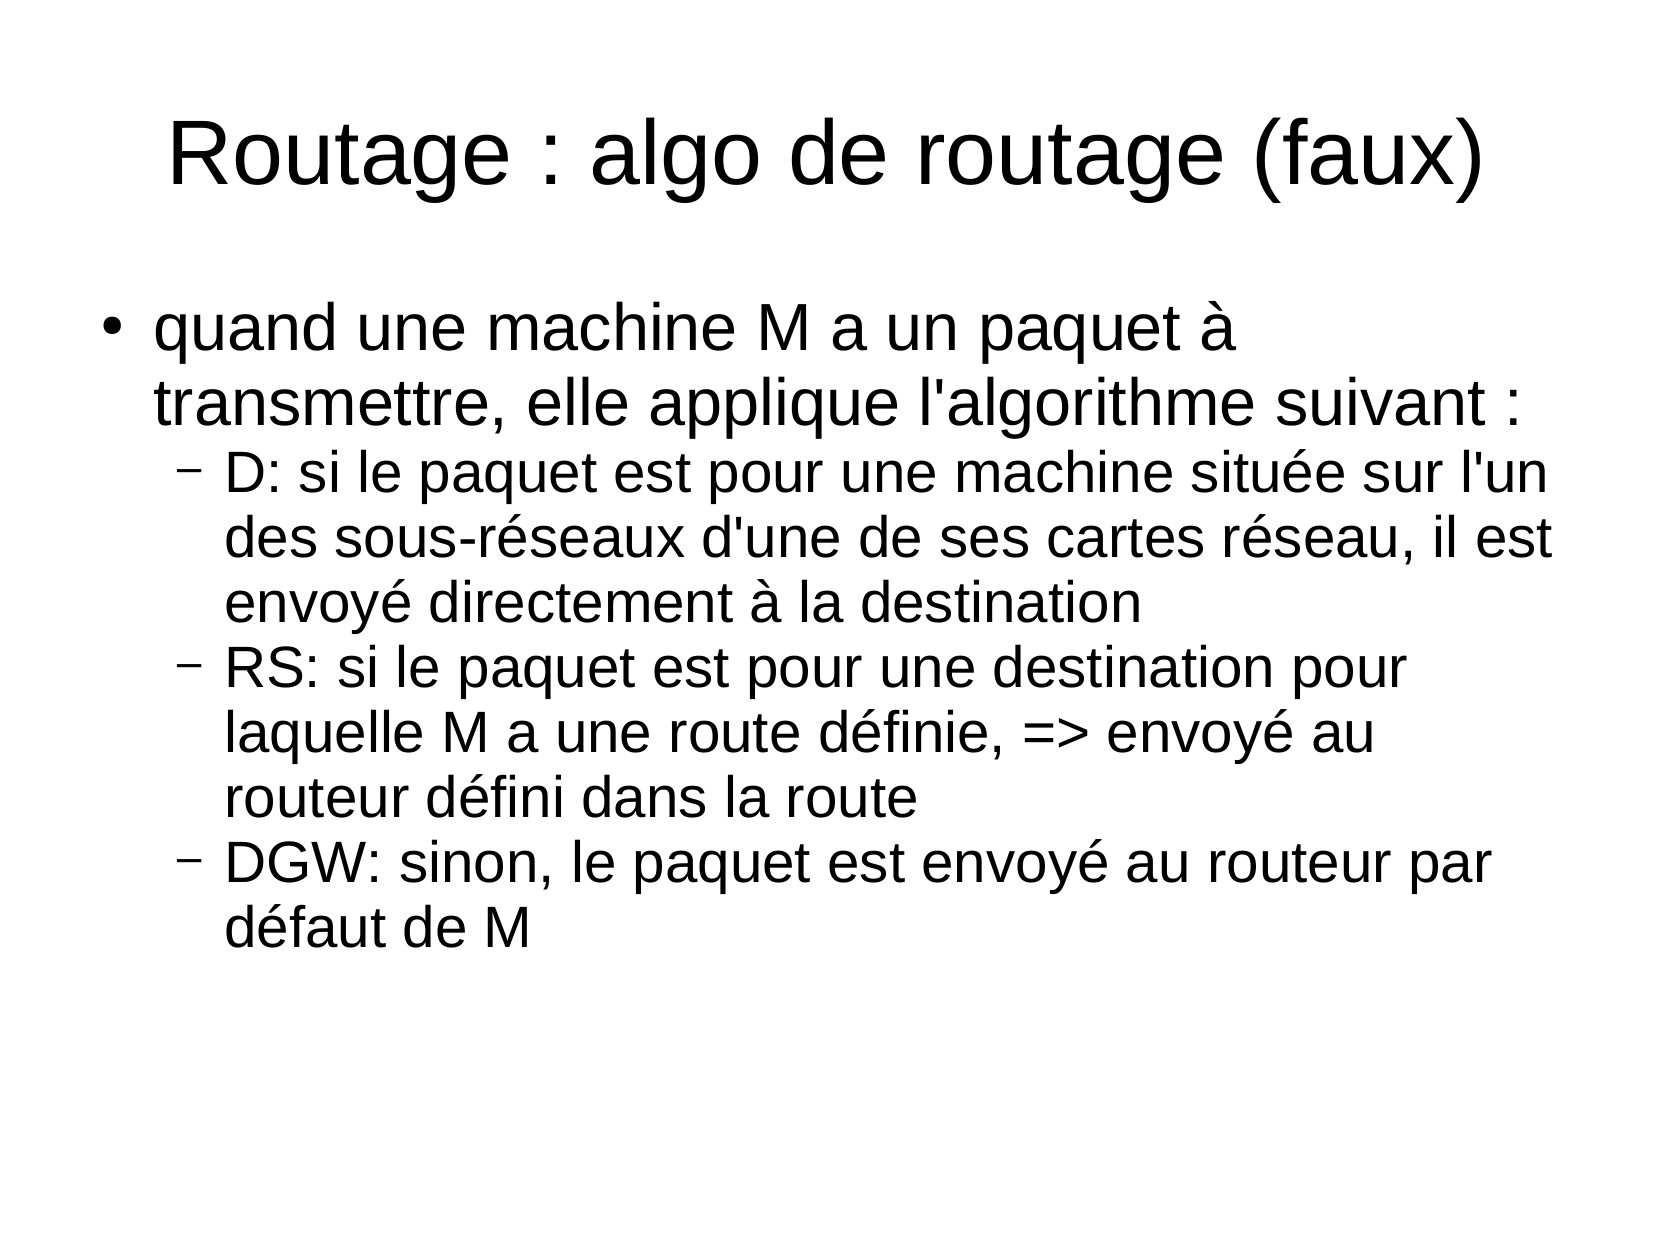

# Routage : algo de routage (faux)
quand une machine M a un paquet à transmettre, elle applique l'algorithme suivant :
D: si le paquet est pour une machine située sur l'un des sous-réseaux d'une de ses cartes réseau, il est envoyé directement à la destination
RS: si le paquet est pour une destination pour laquelle M a une route définie, => envoyé au routeur défini dans la route
DGW: sinon, le paquet est envoyé au routeur par défaut de M